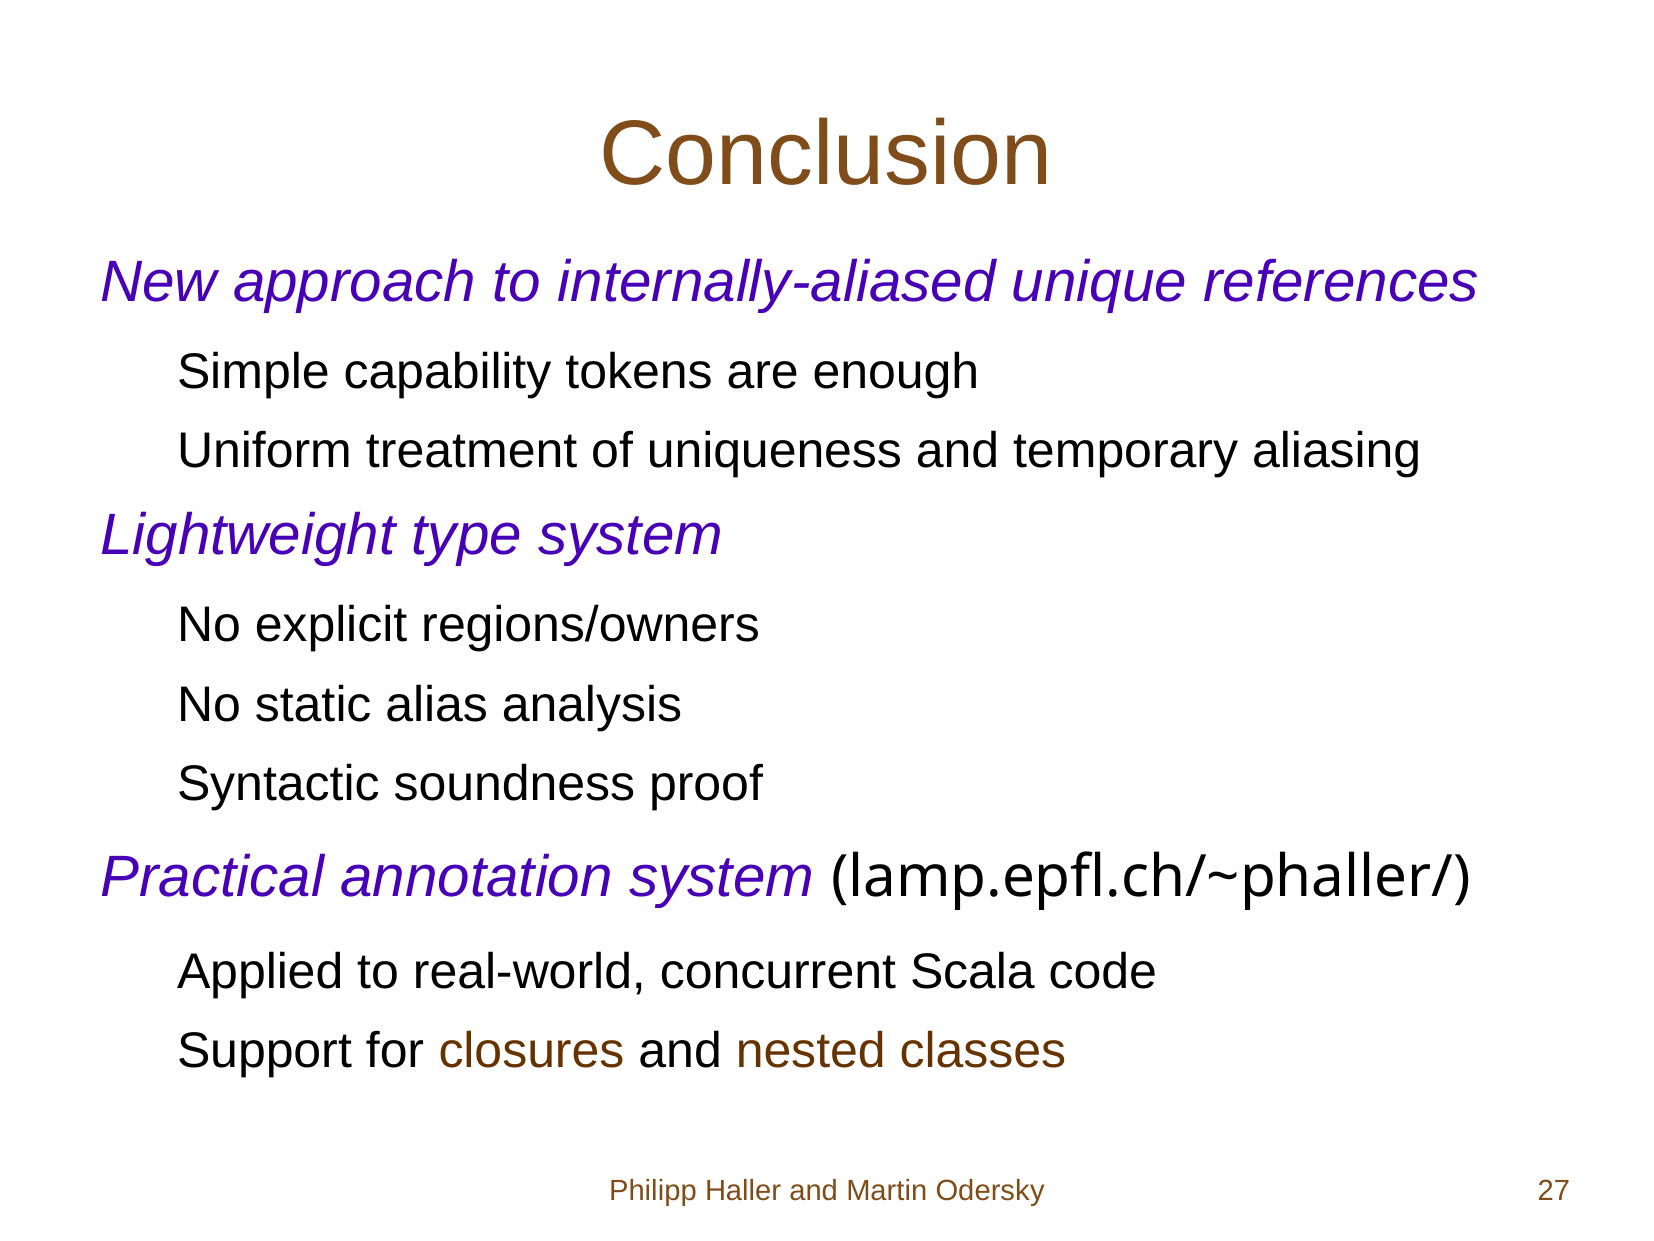

# Conclusion
New approach to internally-aliased unique references
Simple capability tokens are enough
Uniform treatment of uniqueness and temporary aliasing
Lightweight type system
No explicit regions/owners
No static alias analysis
Syntactic soundness proof
Practical annotation system (lamp.epfl.ch/~phaller/)
Applied to real-world, concurrent Scala code
Support for closures and nested classes
Philipp Haller
27